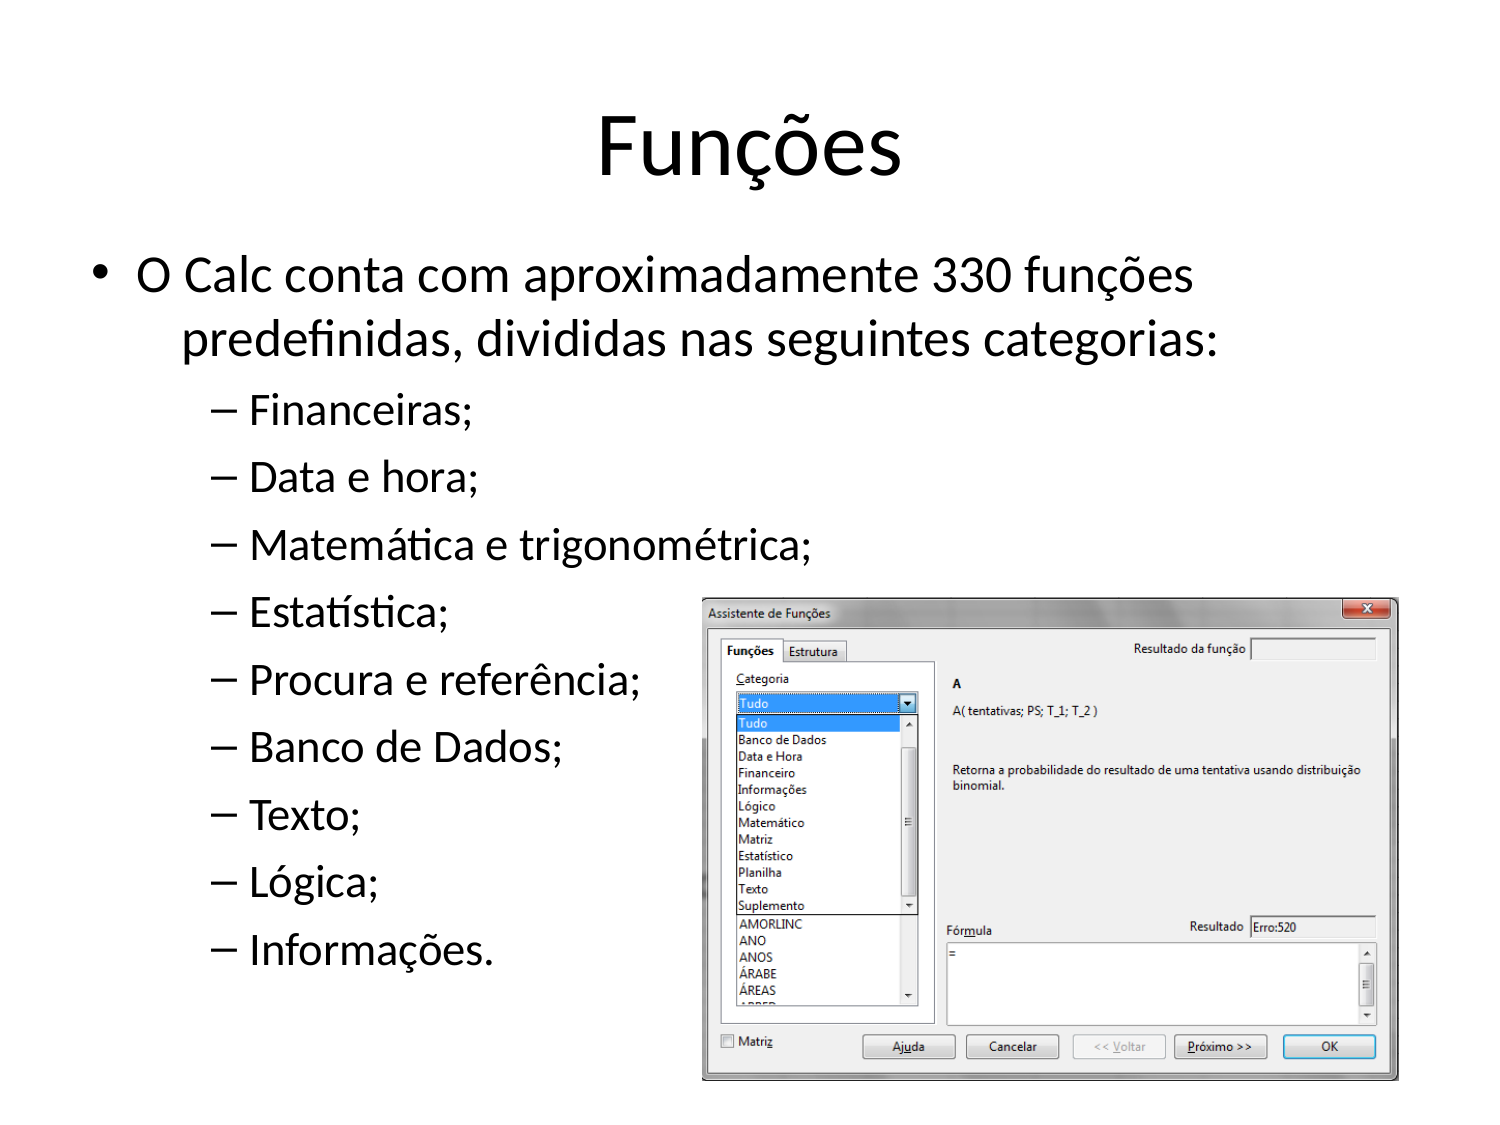

# Funções
O Calc conta com aproximadamente 330 funções predefinidas, divididas nas seguintes categorias:
Financeiras;
Data e hora;
Matemática e trigonométrica;
Estatística;
Procura e referência;
Banco de Dados;
Texto;
Lógica;
Informações.